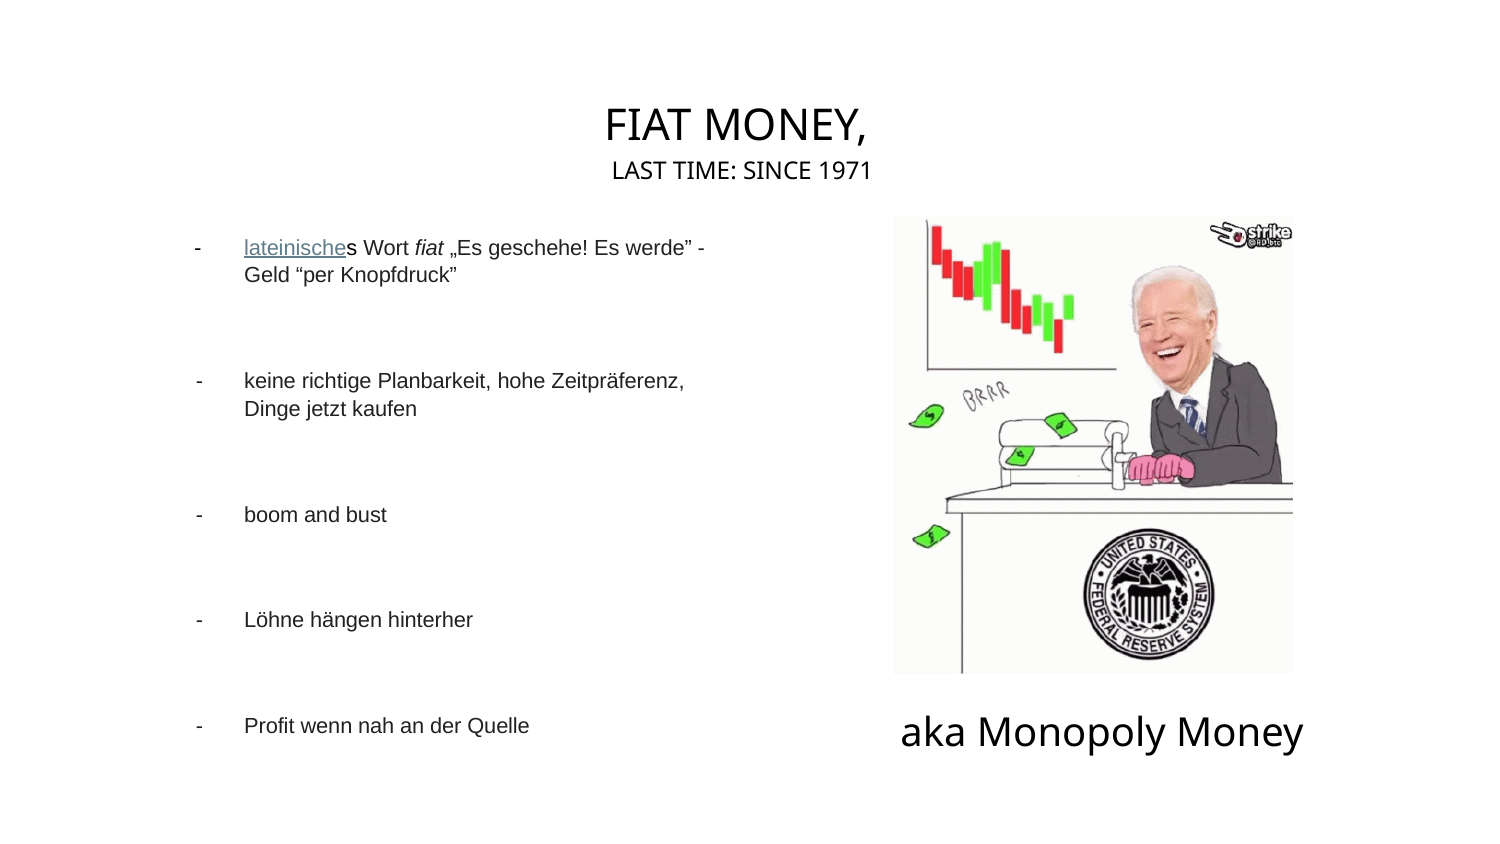

# FIAT MONEY, LAST TIME: SINCE 1971
lateinisches Wort fiat „Es geschehe! Es werde” - Geld “per Knopfdruck”
keine richtige Planbarkeit, hohe Zeitpräferenz, Dinge jetzt kaufen
boom and bust
Löhne hängen hinterher
Profit wenn nah an der Quelle
aka Monopoly Money